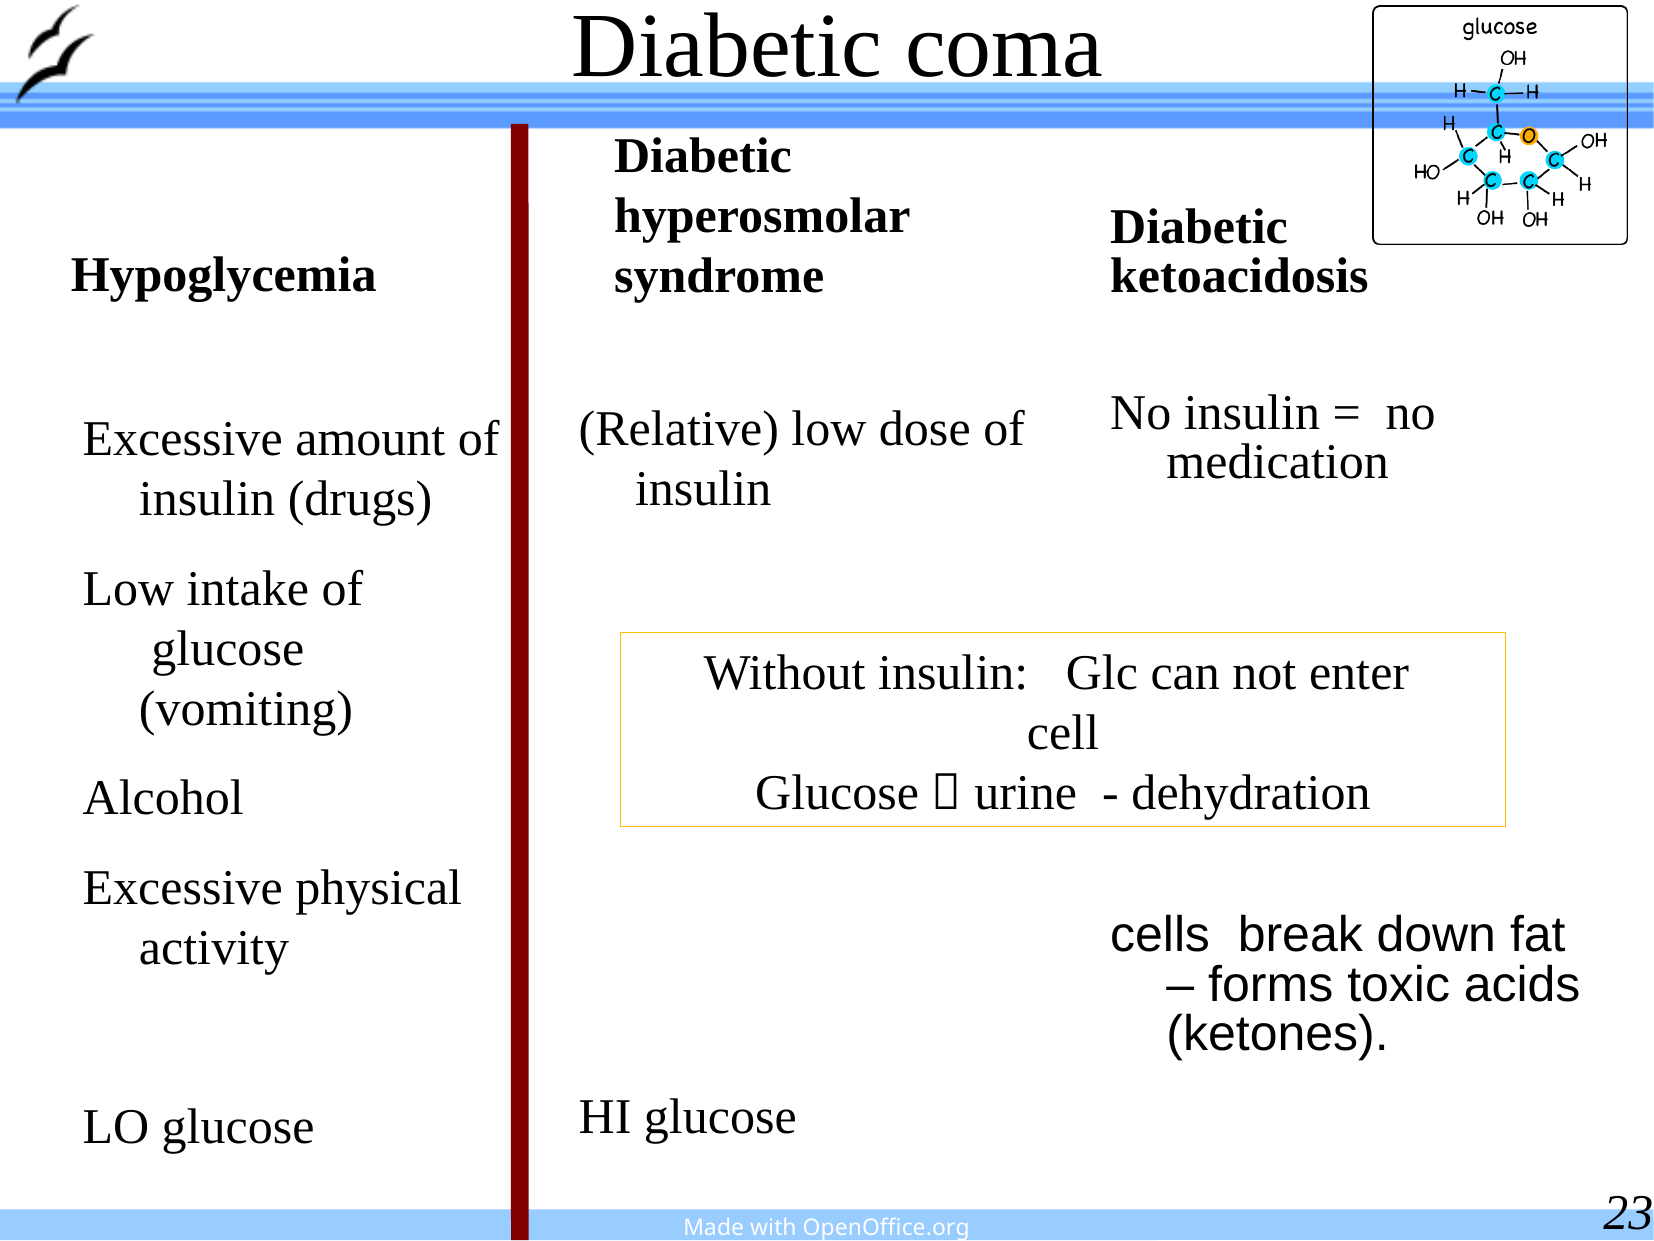

# Diabetic coma
Hypoglycemia
Diabetic hyperosmolar syndrome
Diabetic ketoacidosis
No insulin = no medication
cells break down fat – forms toxic acids (ketones).
(Relative) low dose of insulin
HI glucose
Excessive amount of insulin (drugs)
Low intake of
 glucose
(vomiting)
Alcohol
Excessive physical activity
LO glucose
Without insulin: Glc can not enter
cell
Glucose  urine - dehydration